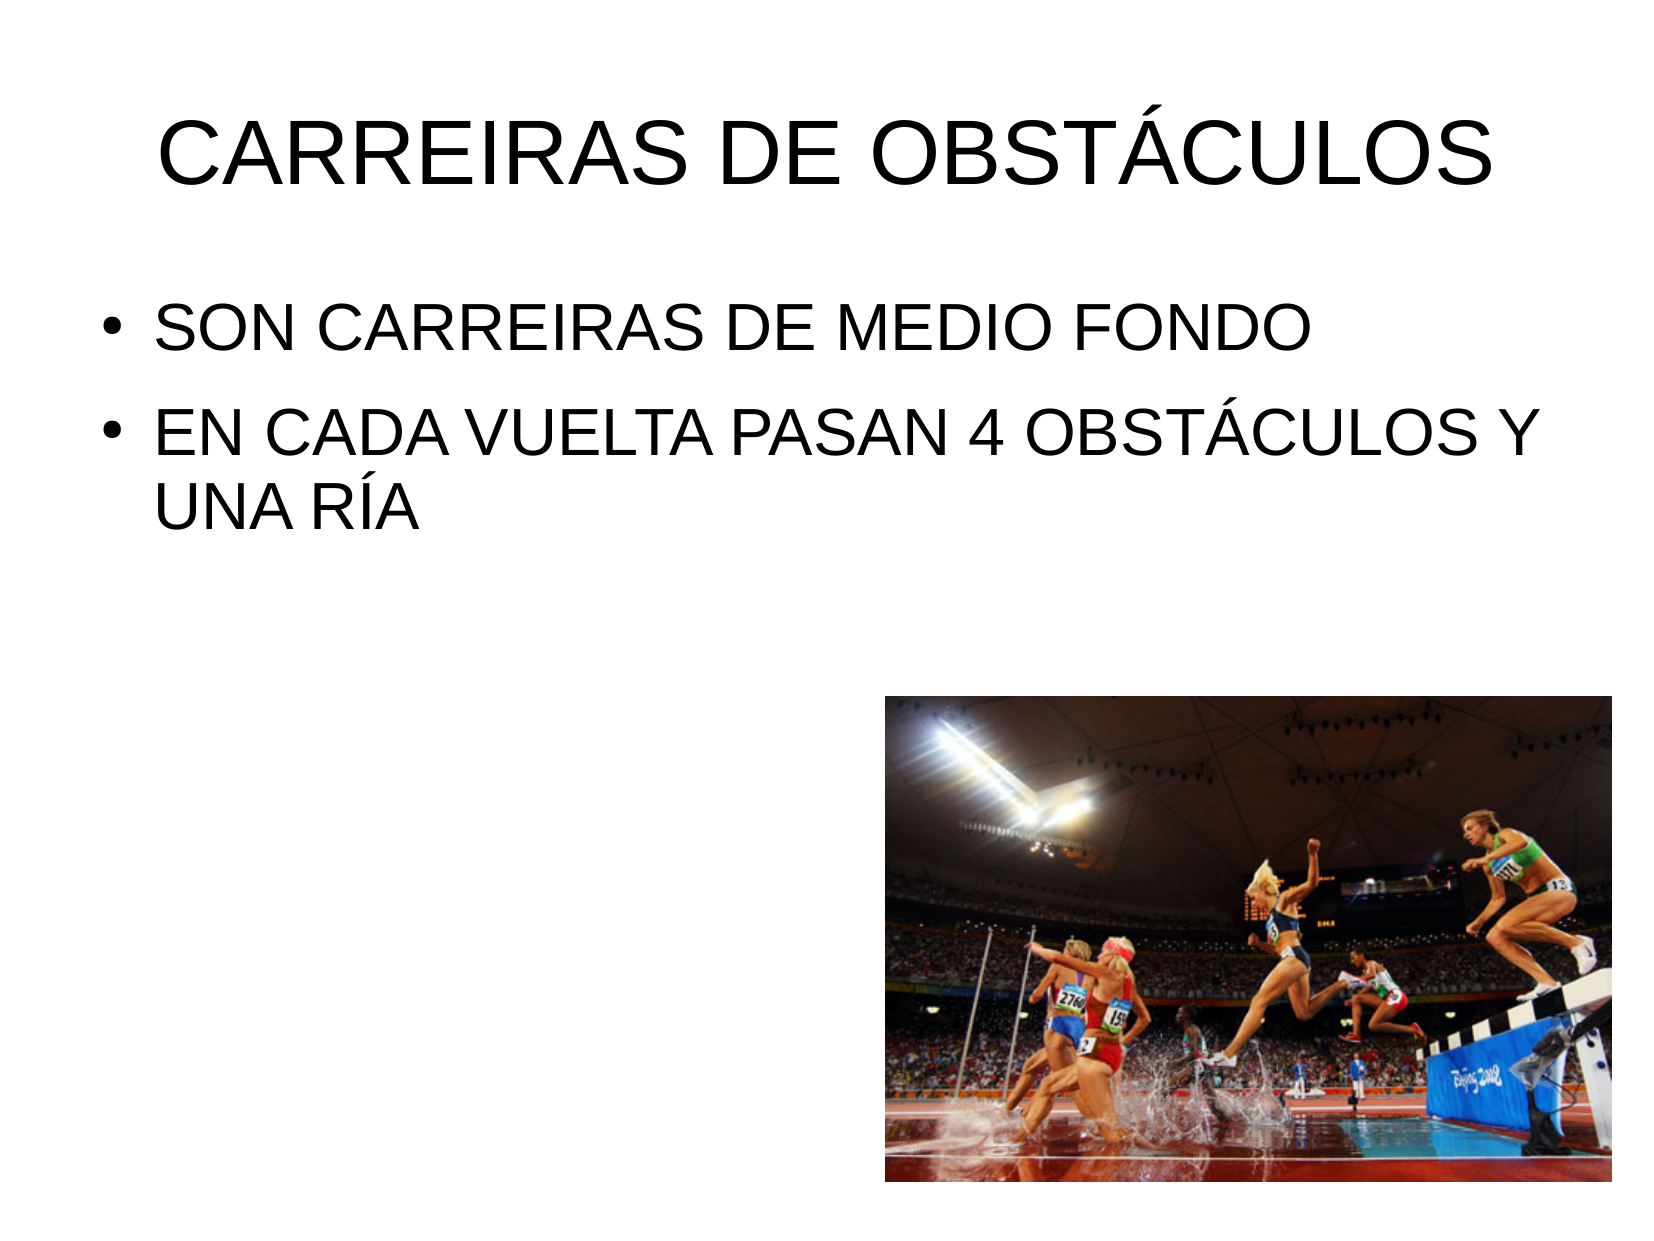

# CARREIRAS DE OBSTÁCULOS
SON CARREIRAS DE MEDIO FONDO
EN CADA VUELTA PASAN 4 OBSTÁCULOS Y UNA RÍA